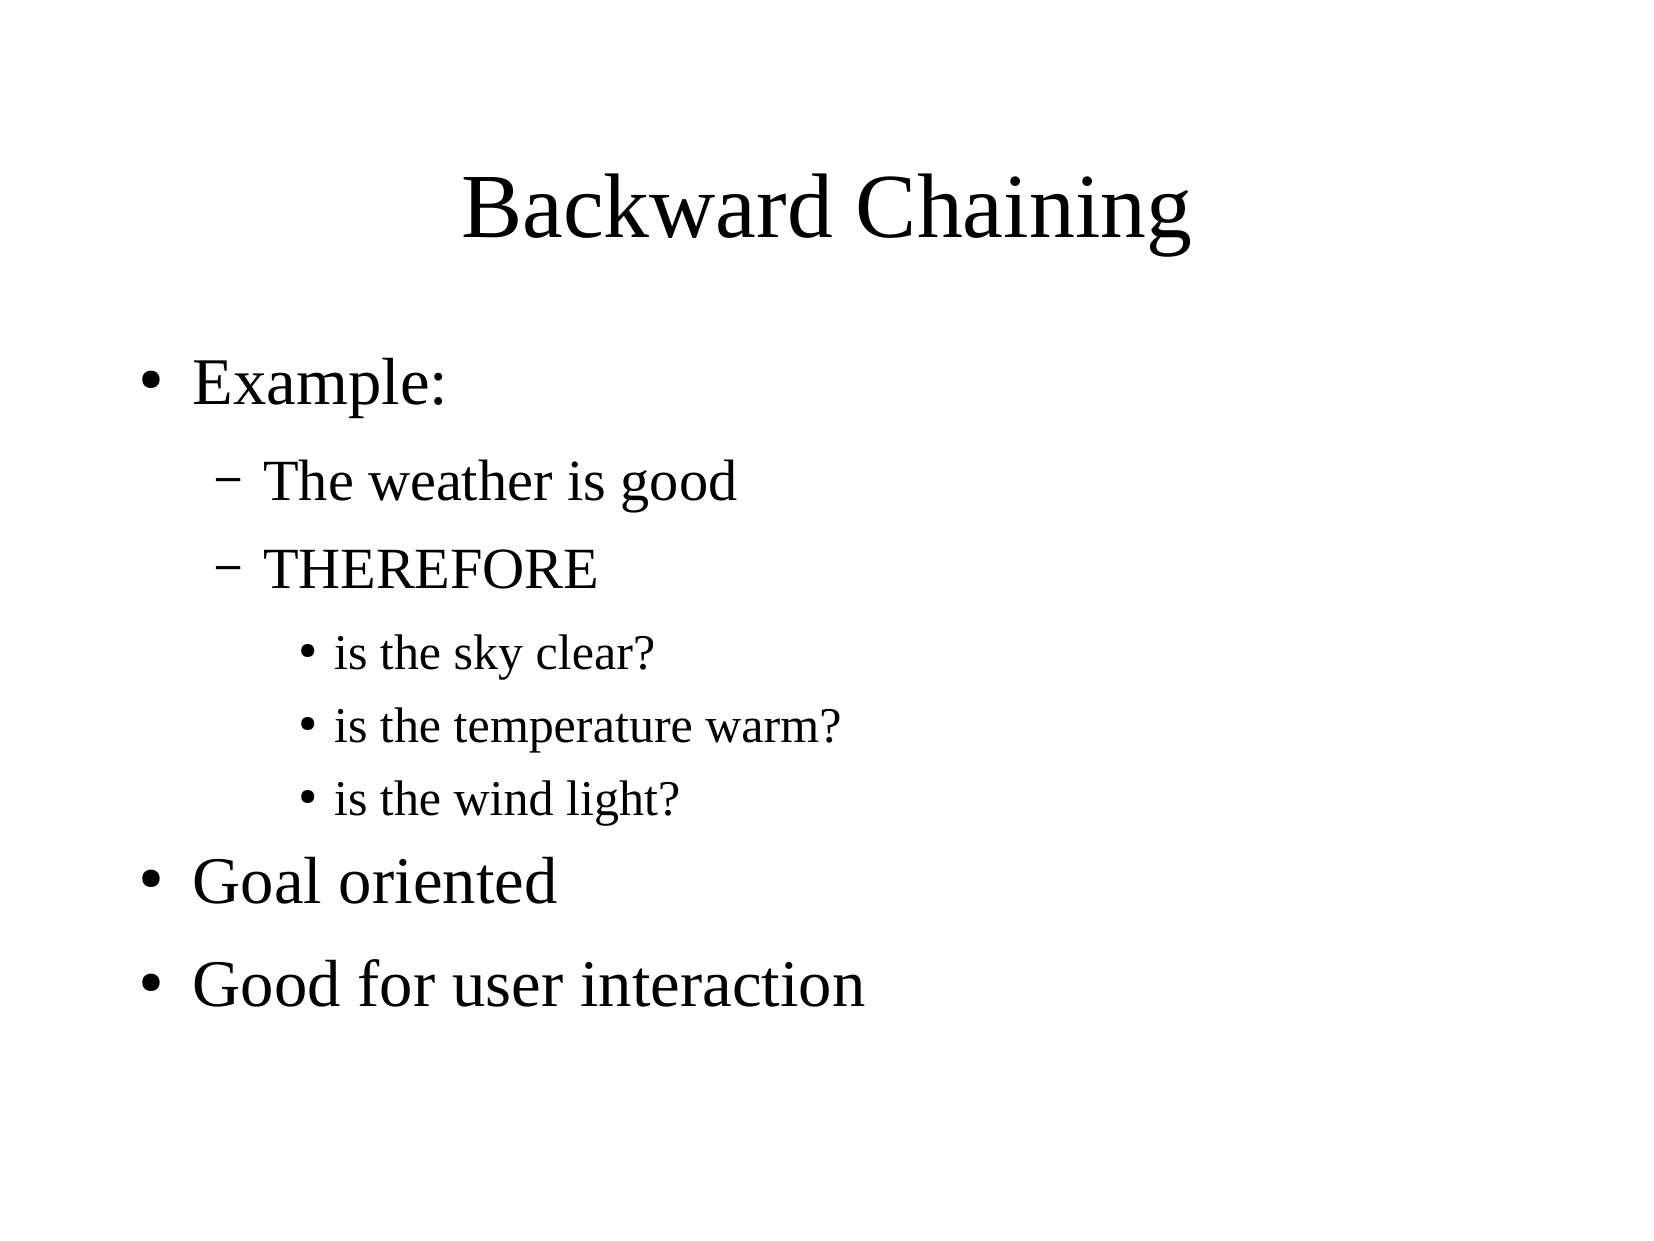

# Backward Chaining
Example:
The weather is good
THEREFORE
is the sky clear?
is the temperature warm?
is the wind light?
Goal oriented
Good for user interaction